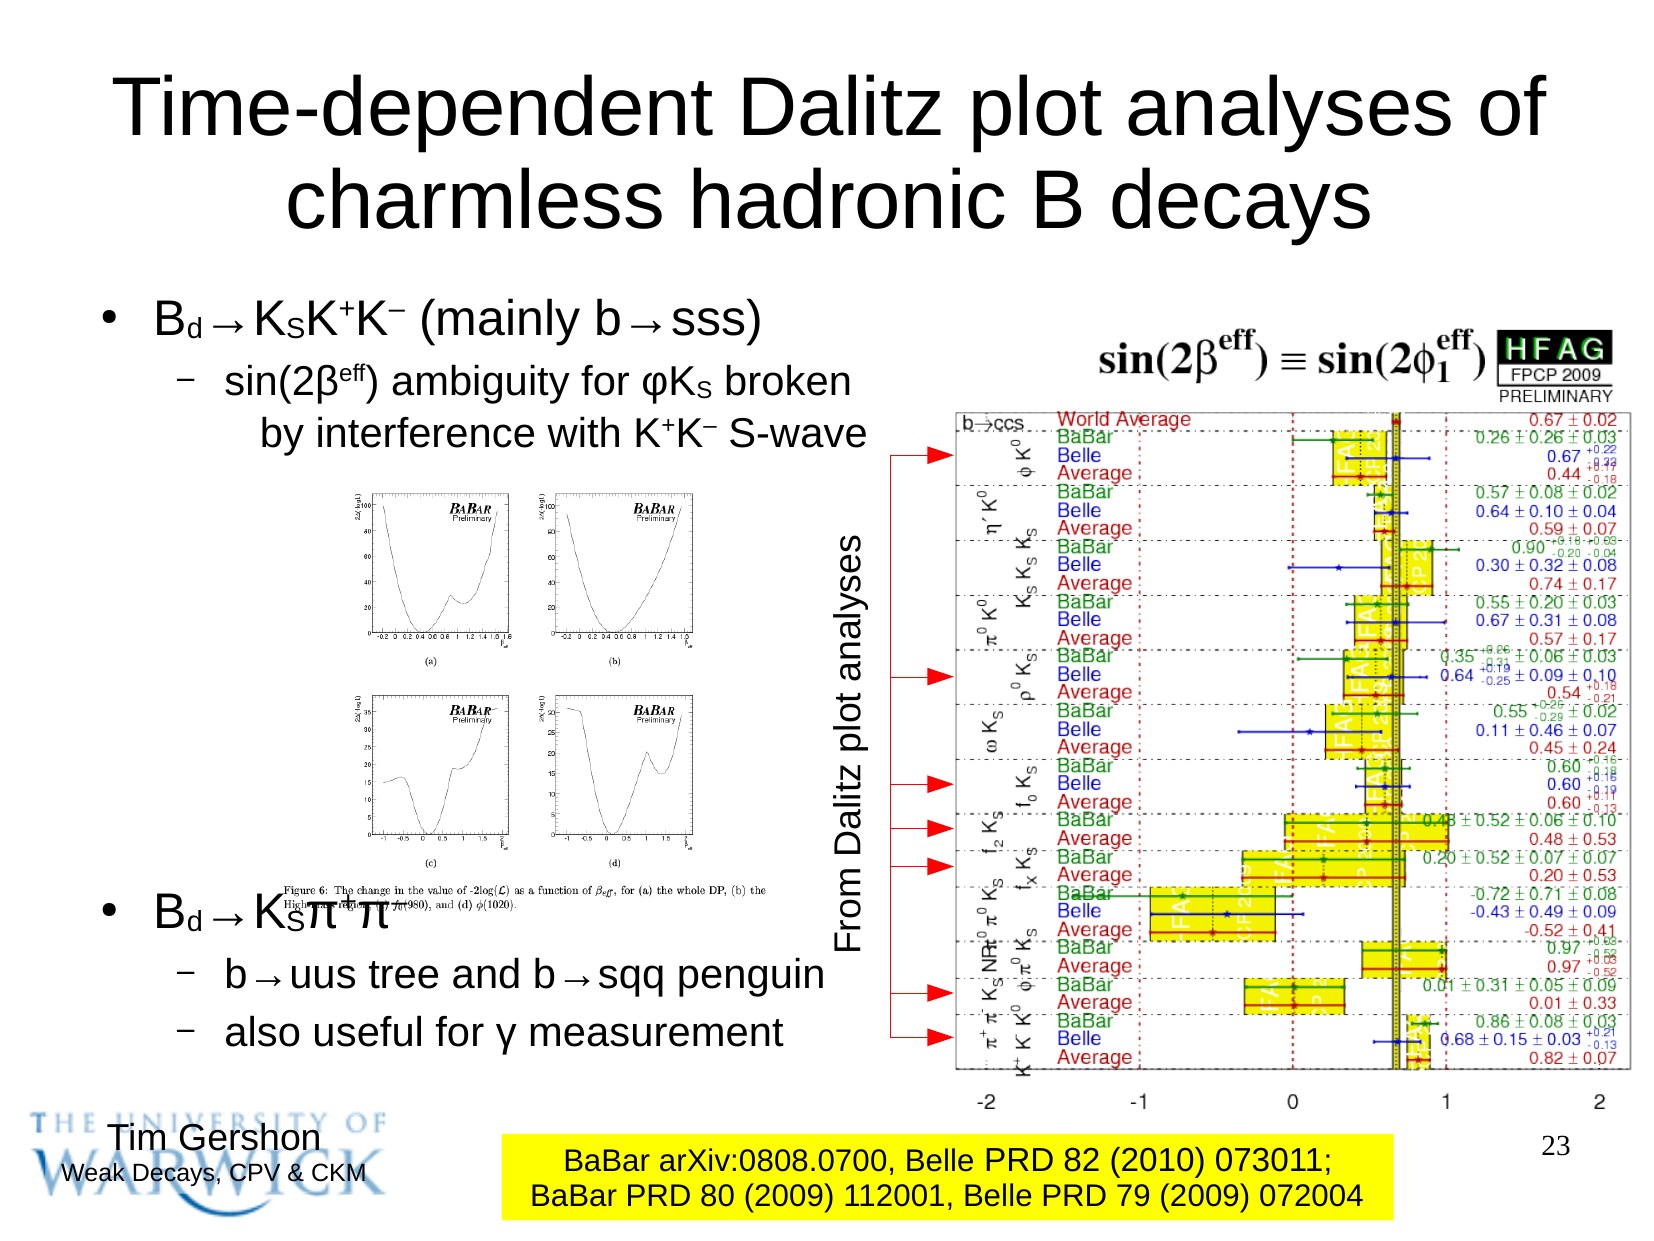

# Time-dependent Dalitz plot analyses of charmless hadronic B decays
Bd→KSK+K– (mainly b→sss)
sin(2βeff) ambiguity for φKS broken
by interference with K+K– S-wave
Bd→KSπ+π–
b→uus tree and b→sqq penguin
also useful for γ measurement
From Dalitz plot analyses
Tim Gershon
Weak Decays, CPV & CKM
23
BaBar arXiv:0808.0700, Belle PRD 82 (2010) 073011;
BaBar PRD 80 (2009) 112001, Belle PRD 79 (2009) 072004